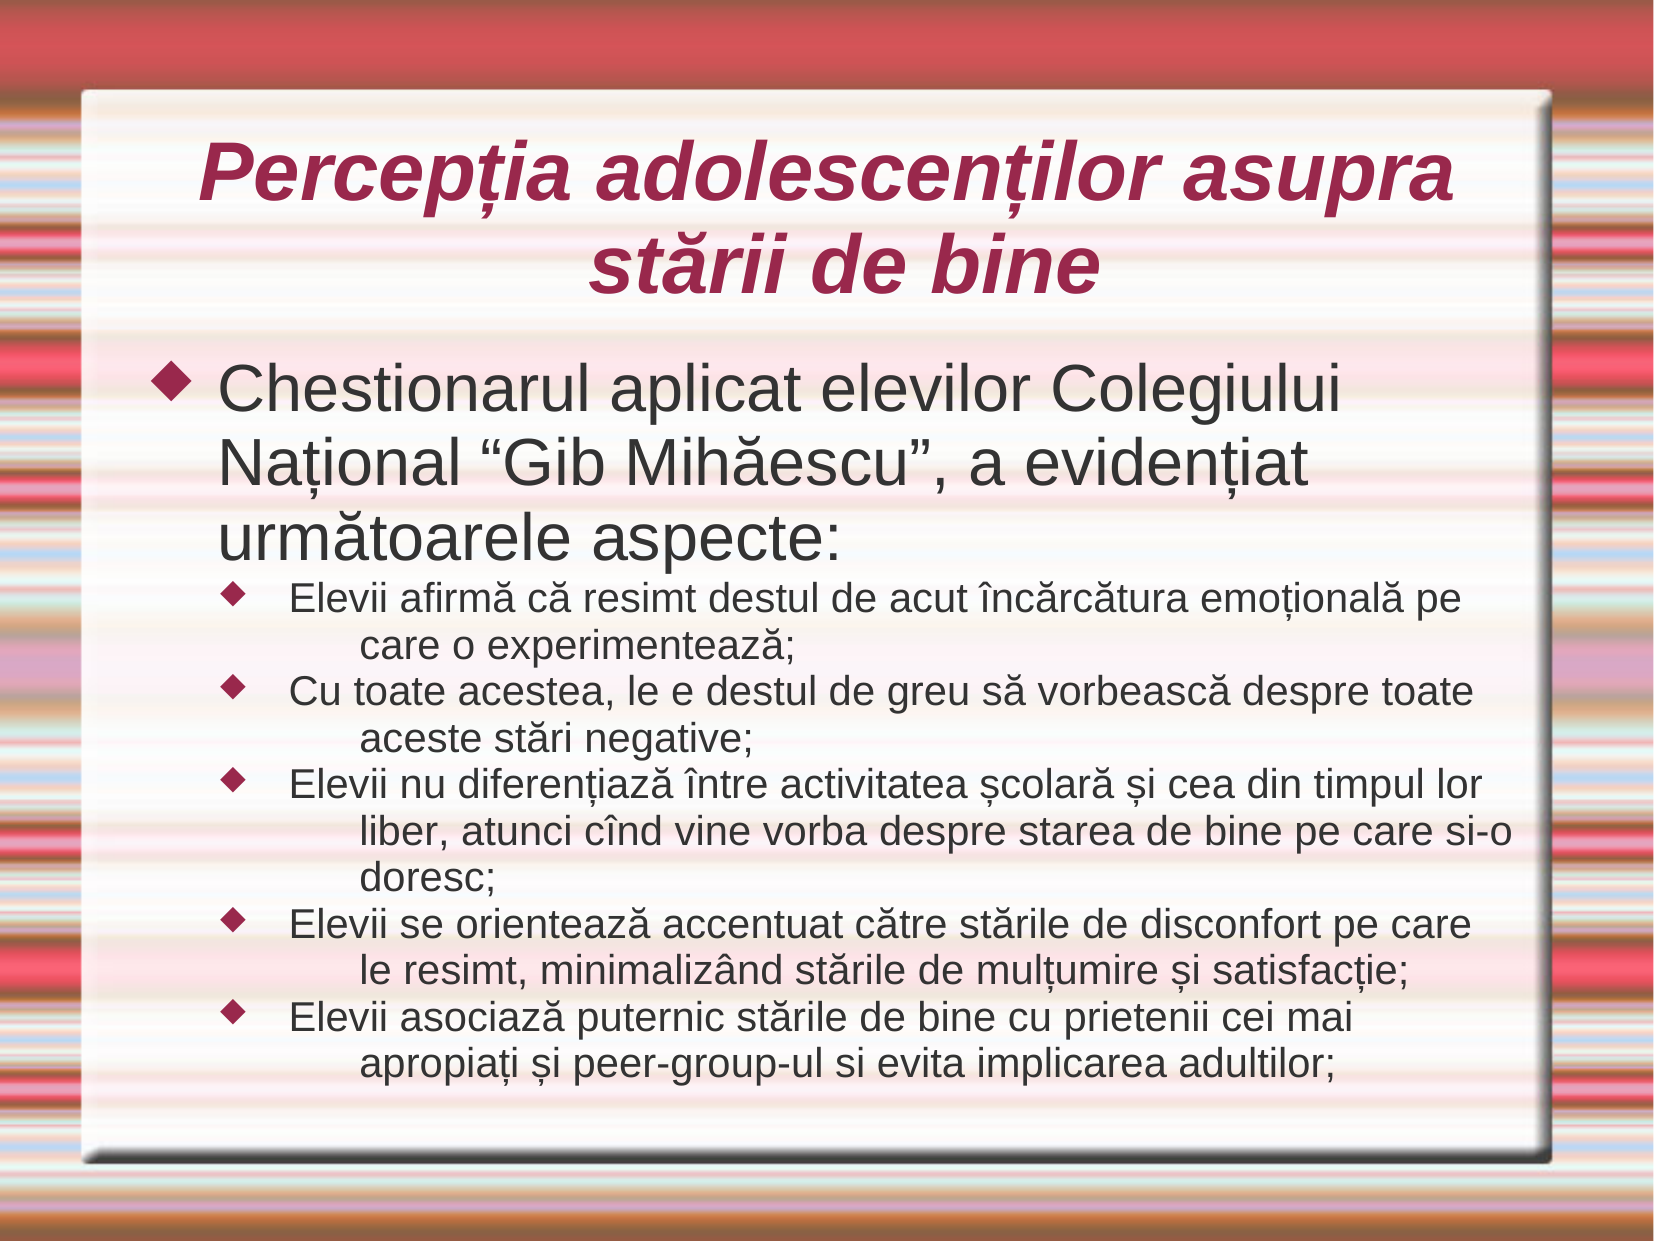

# Percepția adolescenților asupra stării de bine
Chestionarul aplicat elevilor Colegiului Național “Gib Mihăescu”, a evidențiat următoarele aspecte:
Elevii afirmă că resimt destul de acut încărcătura emoțională pe care o experimentează;
Cu toate acestea, le e destul de greu să vorbească despre toate aceste stări negative;
Elevii nu diferențiază între activitatea școlară și cea din timpul lor liber, atunci cînd vine vorba despre starea de bine pe care si-o doresc;
Elevii se orientează accentuat către stările de disconfort pe care le resimt, minimalizând stările de mulțumire și satisfacție;
Elevii asociază puternic stările de bine cu prietenii cei mai apropiați și peer-group-ul si evita implicarea adultilor;